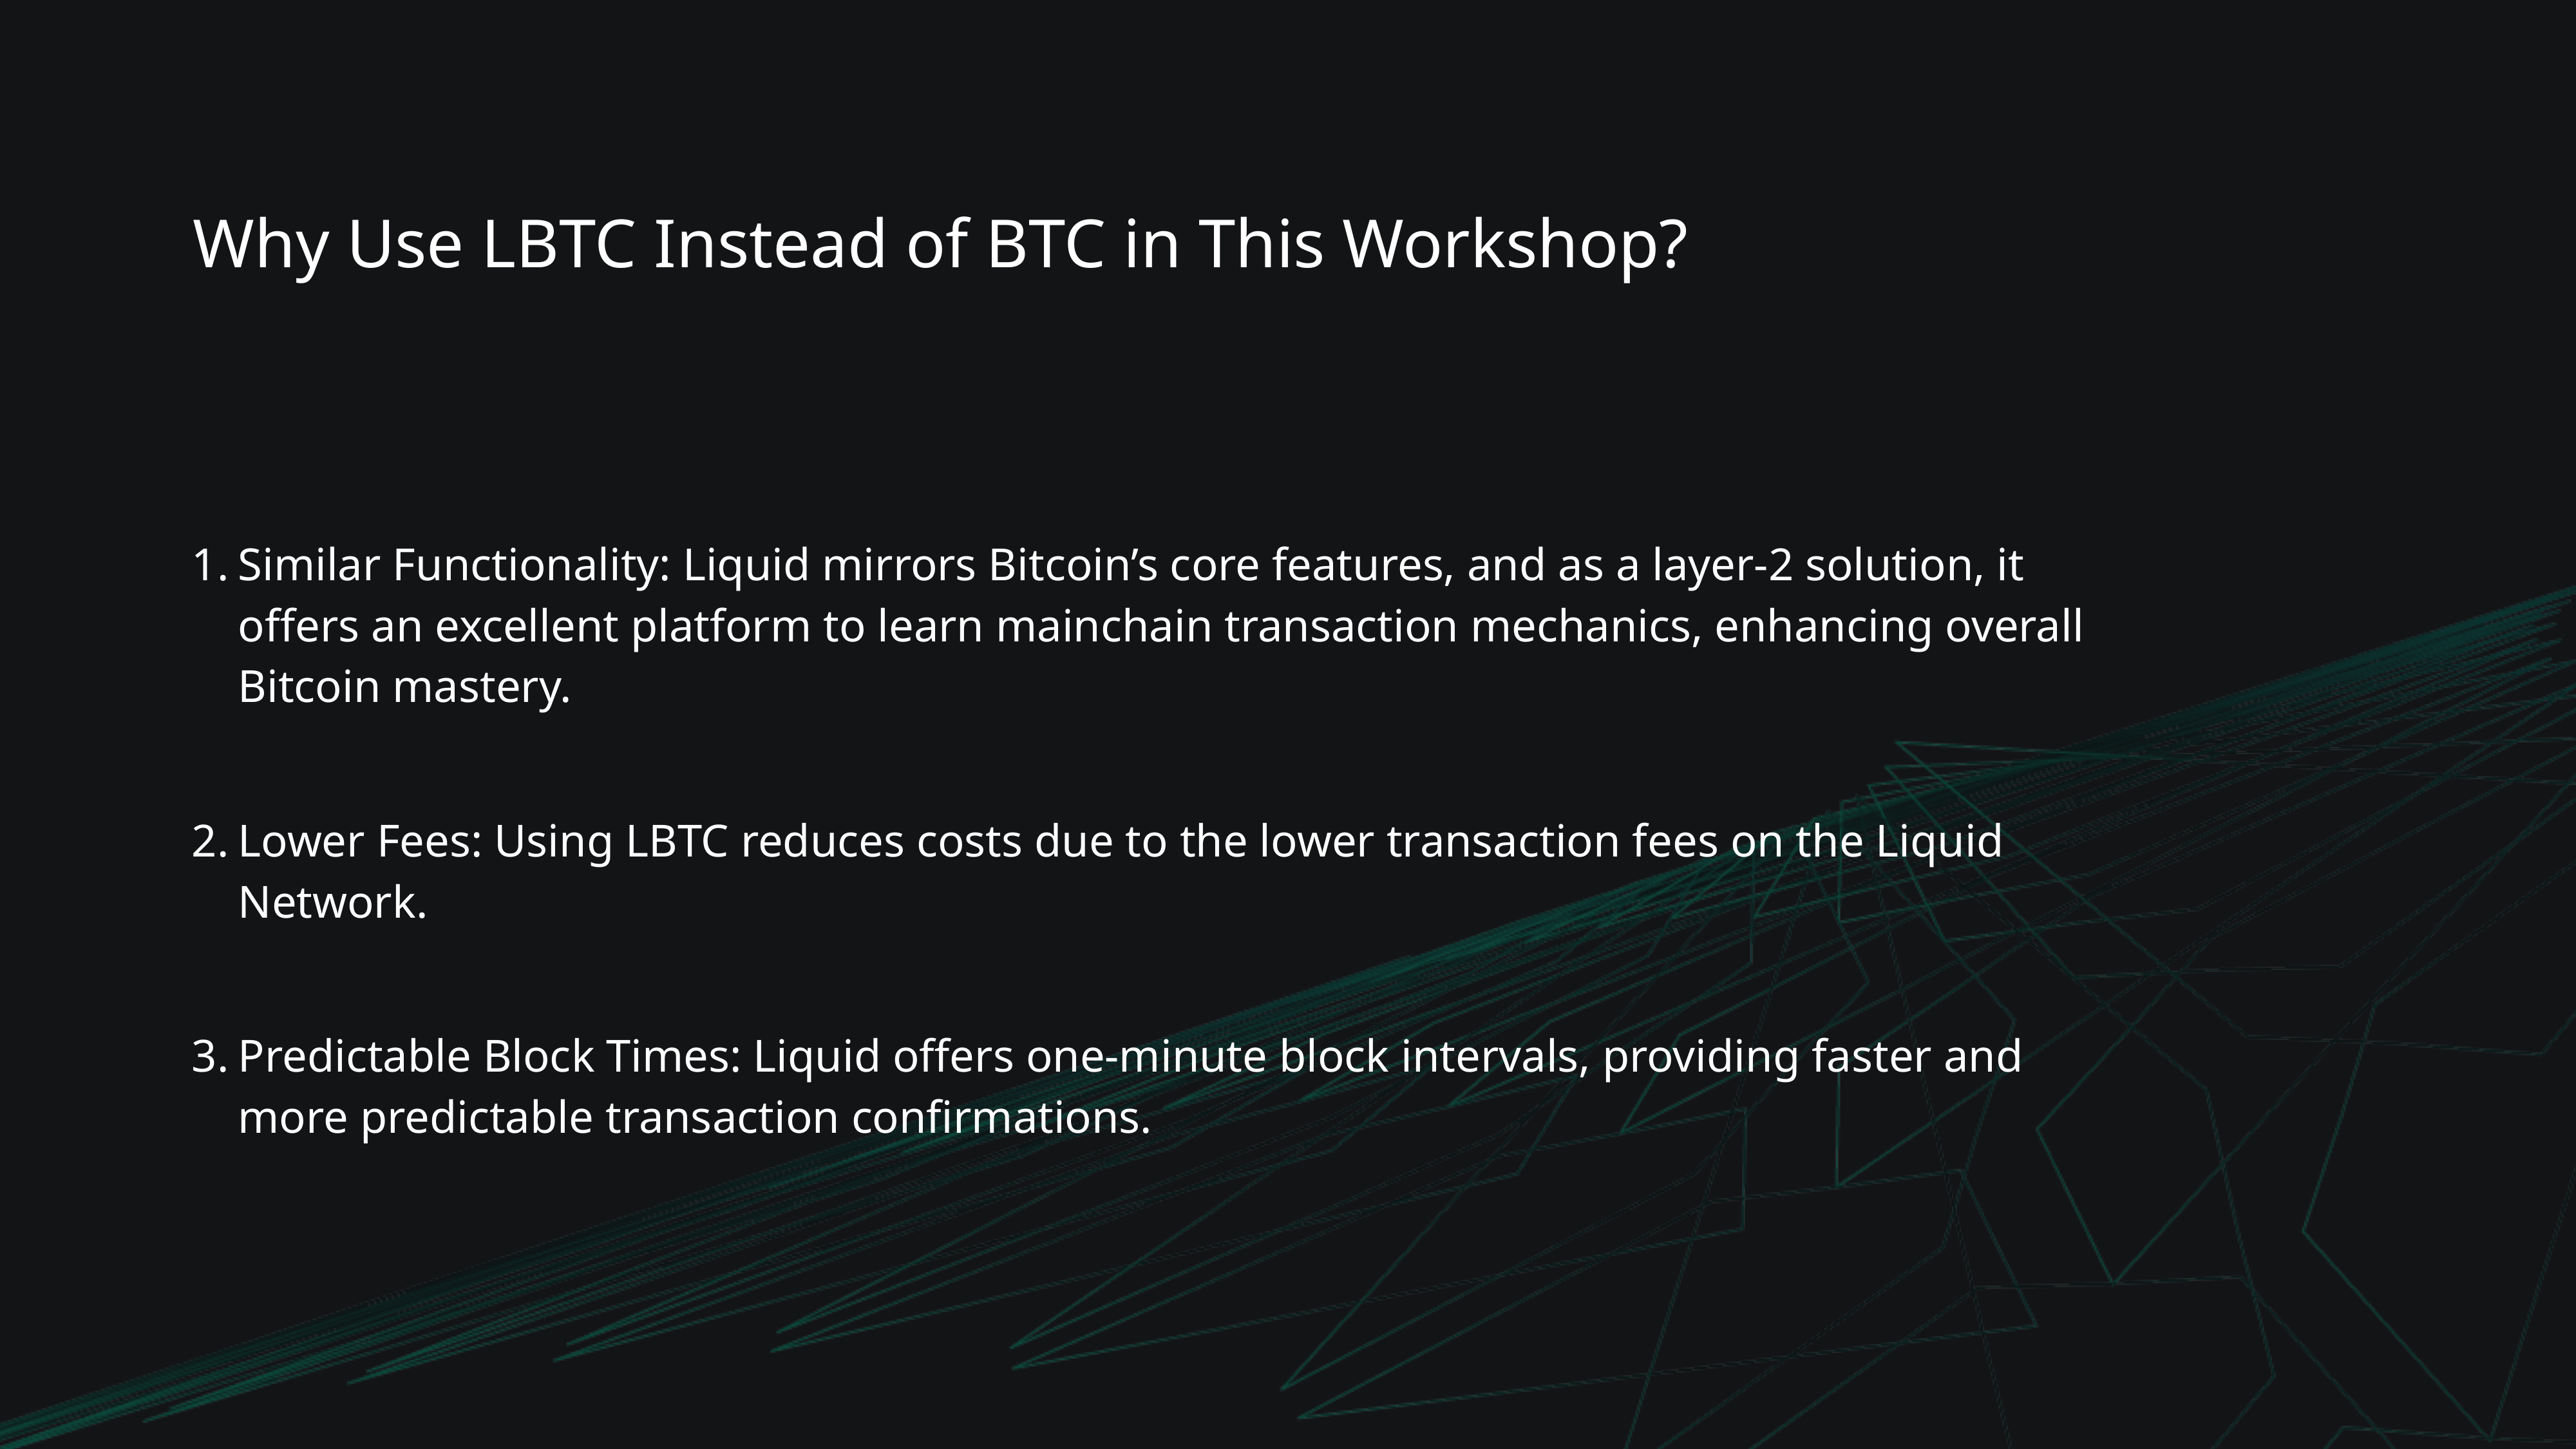

# Why Use LBTC Instead of BTC in This Workshop?
Similar Functionality: Liquid mirrors Bitcoin’s core features, and as a layer-2 solution, it offers an excellent platform to learn mainchain transaction mechanics, enhancing overall Bitcoin mastery.
Lower Fees: Using LBTC reduces costs due to the lower transaction fees on the Liquid Network.
Predictable Block Times: Liquid offers one-minute block intervals, providing faster and more predictable transaction confirmations.